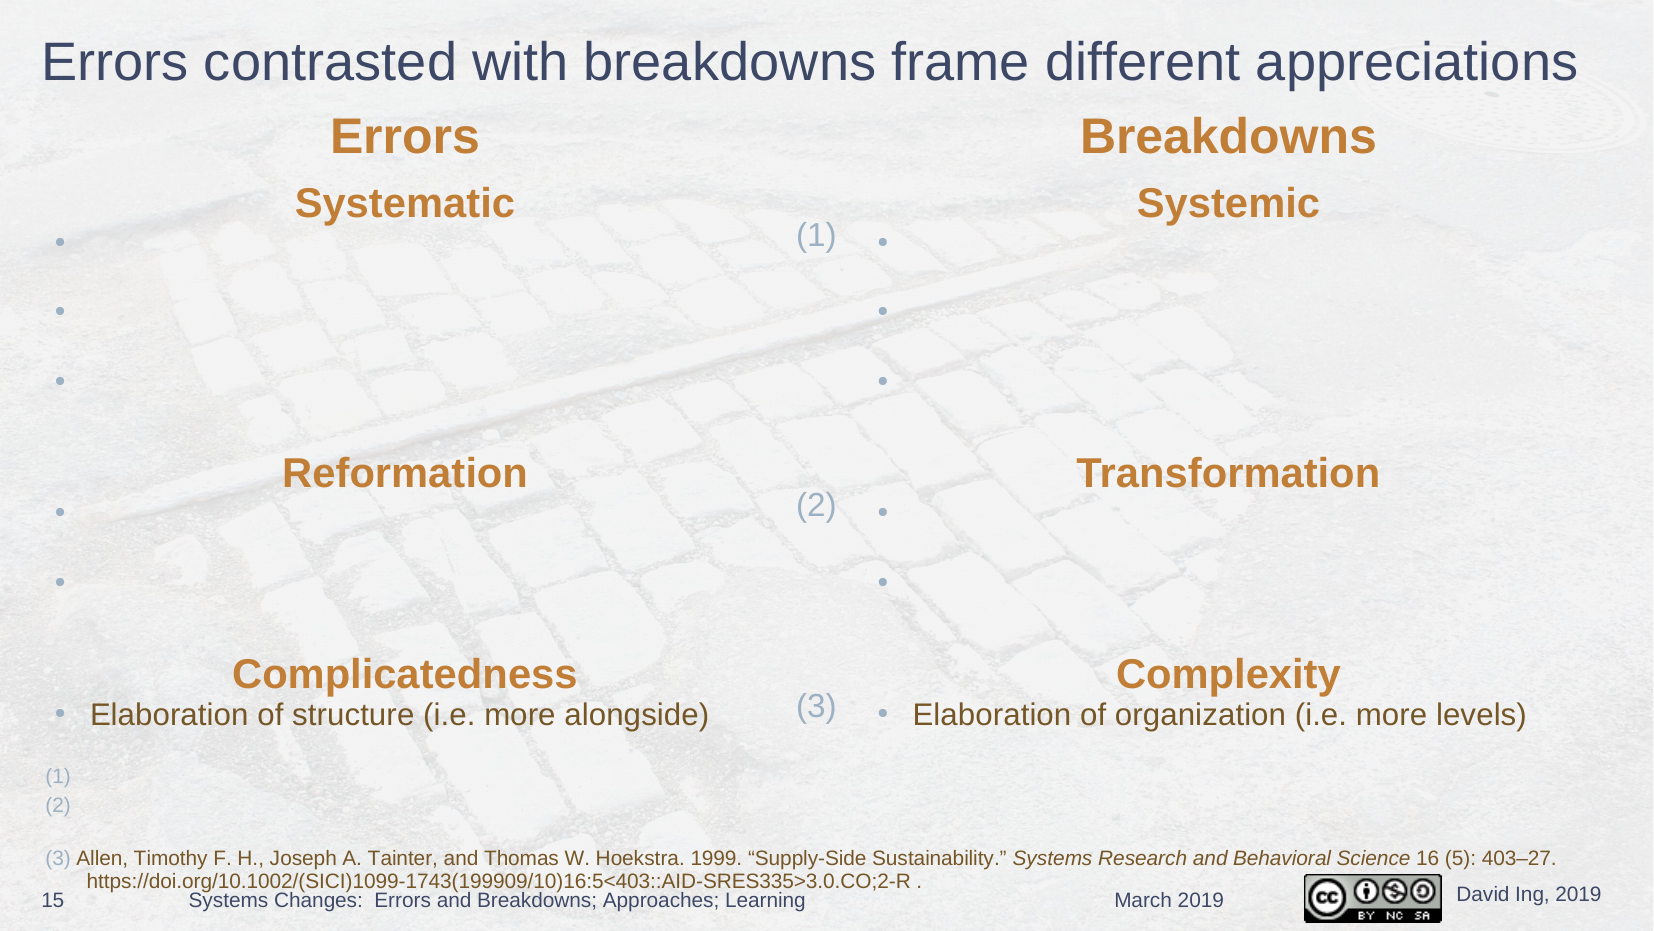

# Errors contrasted with breakdowns frame different appreciations
| Errors | | Breakdowns |
| --- | --- | --- |
| Systematic | (1) | Systemic |
| Reformation | (2) | Transformation |
| Complicatedness Elaboration of structure (i.e. more alongside) | (3) | Complexity Elaboration of organization (i.e. more levels) |
(1)
(2)
(3) Allen, Timothy F. H., Joseph A. Tainter, and Thomas W. Hoekstra. 1999. “Supply-Side Sustainability.” Systems Research and Behavioral Science 16 (5): 403–27. https://doi.org/10.1002/(SICI)1099-1743(199909/10)16:5<403::AID-SRES335>3.0.CO;2-R .
Systems Changes: Errors and Breakdowns; Approaches; Learning
March 2019